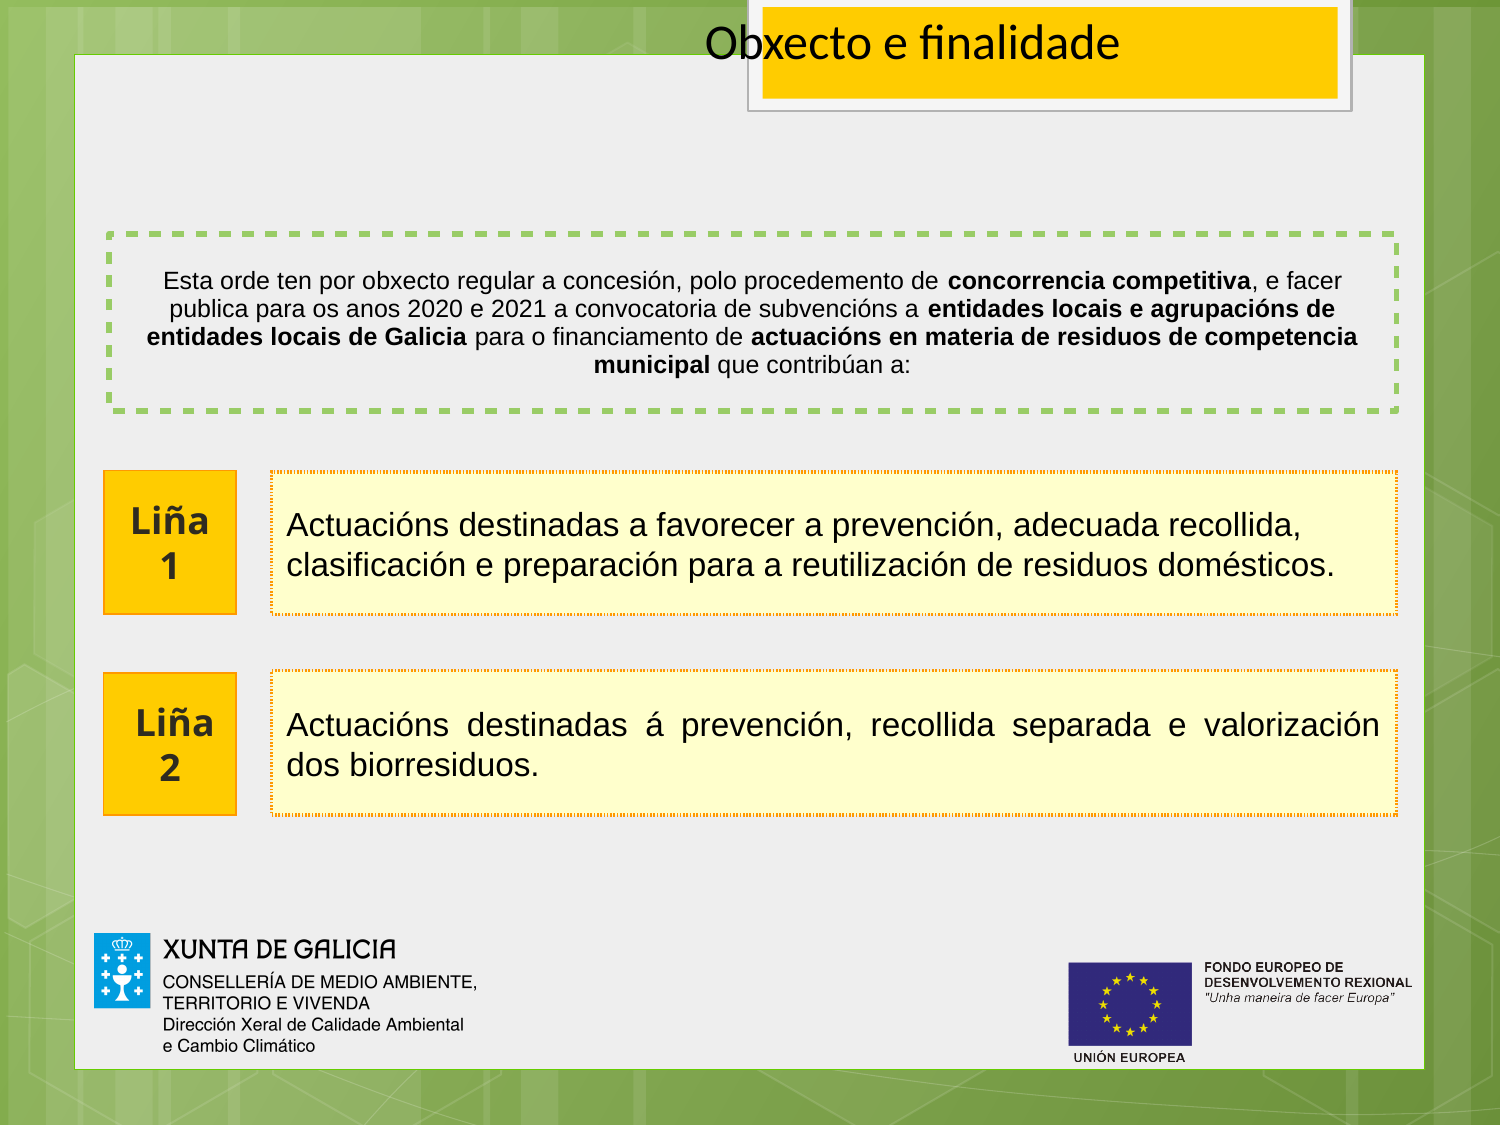

Obxecto e finalidade
Esta orde ten por obxecto regular a concesión, polo procedemento de concorrencia competitiva, e facer publica para os anos 2020 e 2021 a convocatoria de subvencións a entidades locais e agrupacións de entidades locais de Galicia para o financiamento de actuacións en materia de residuos de competencia municipal que contribúan a:
Liña
1
Actuacións destinadas a favorecer a prevención, adecuada recollida, clasificación e preparación para a reutilización de residuos domésticos.
Actuacións destinadas á prevención, recollida separada e valorización dos biorresiduos.
 Liña
2